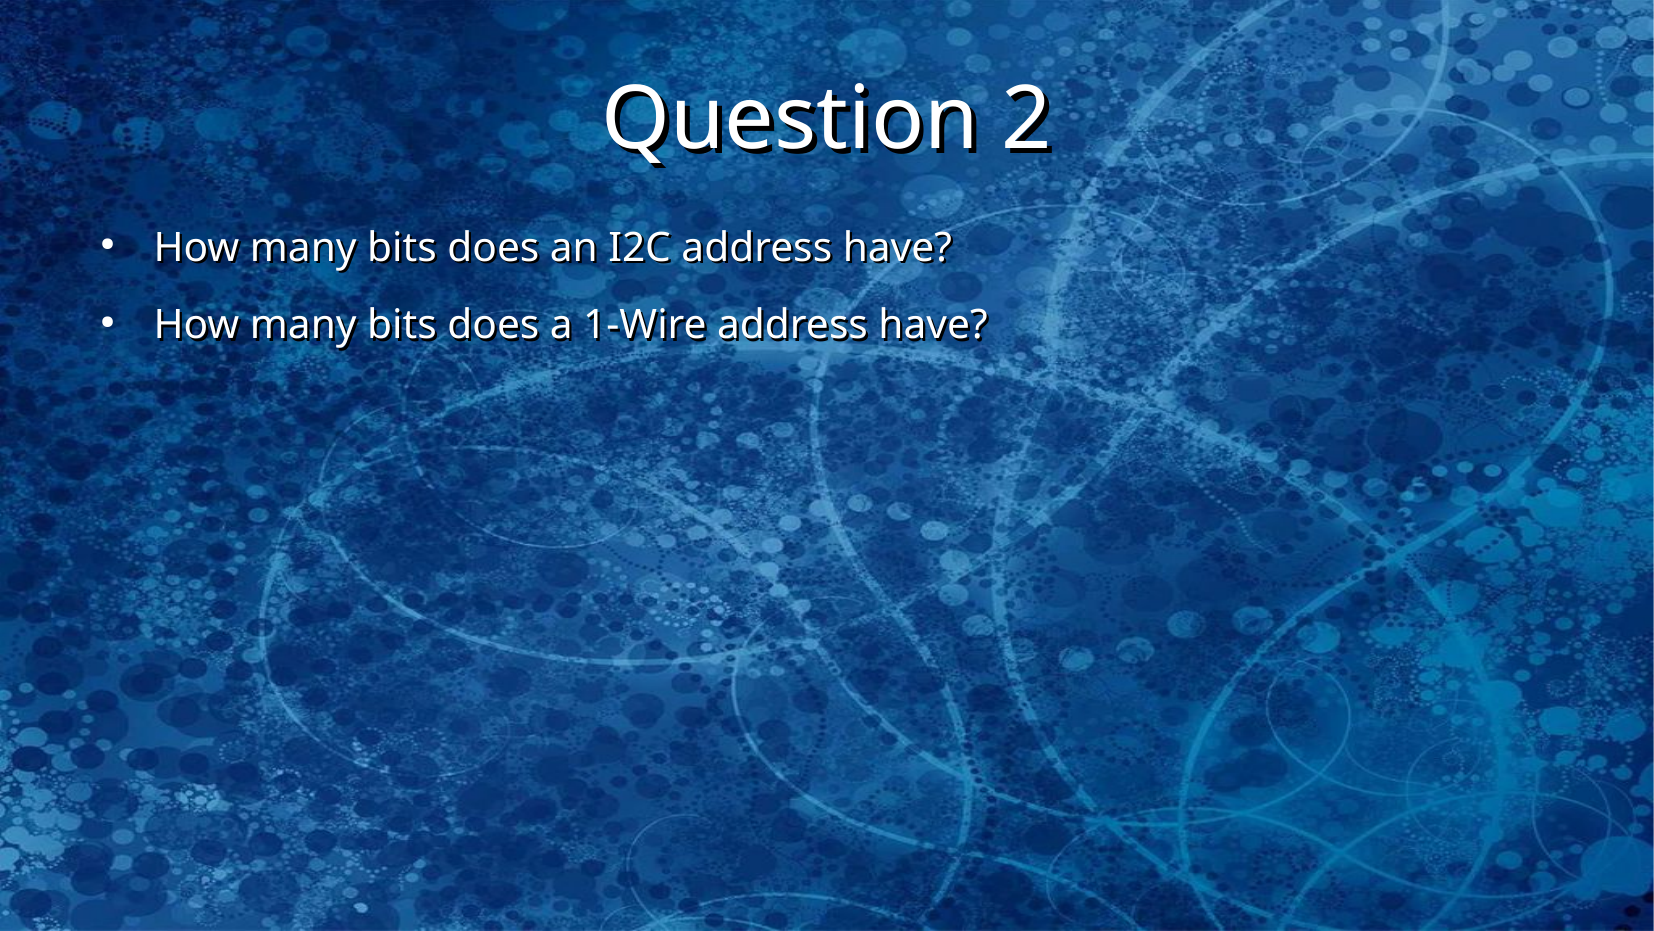

# Question 2
How many bits does an I2C address have?
How many bits does a 1-Wire address have?